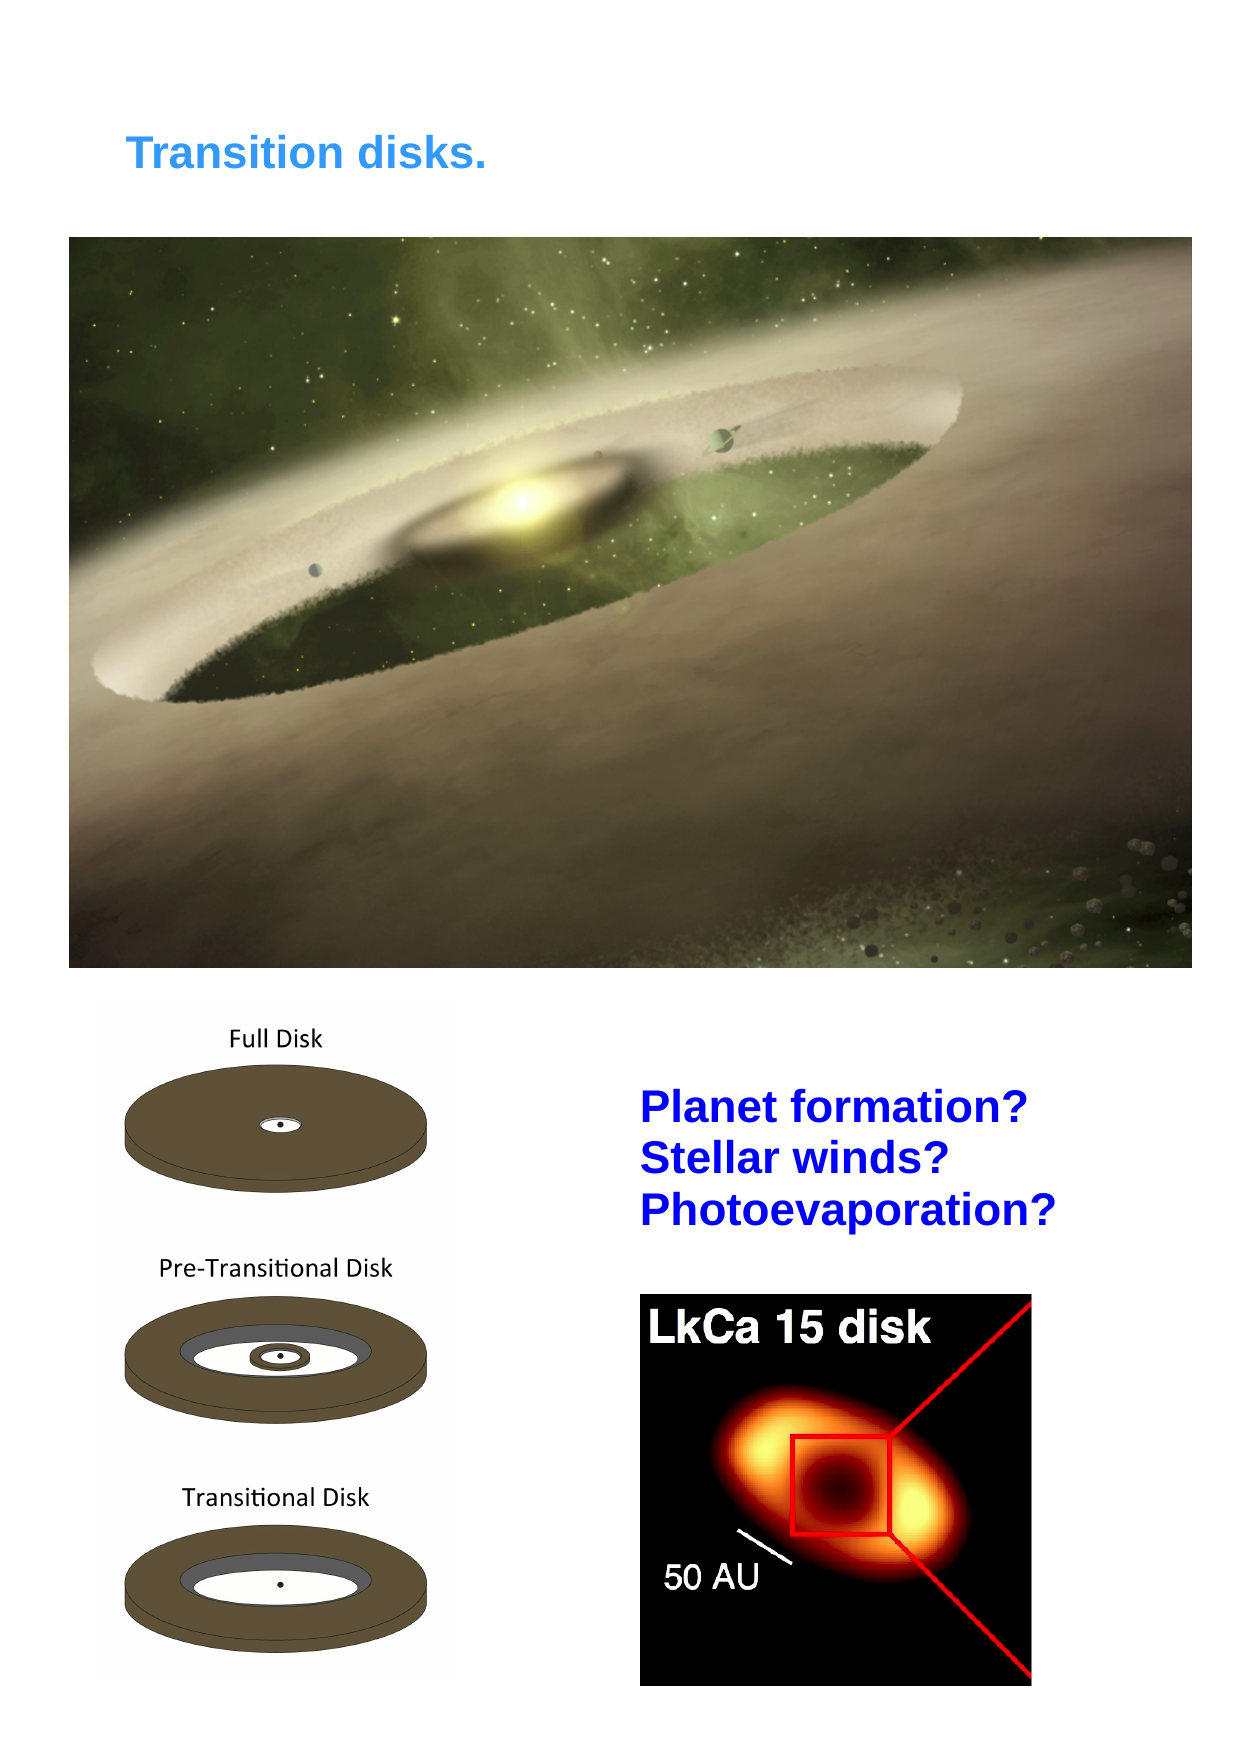

Transition disks.
Planet formation? Stellar winds? Photoevaporation?